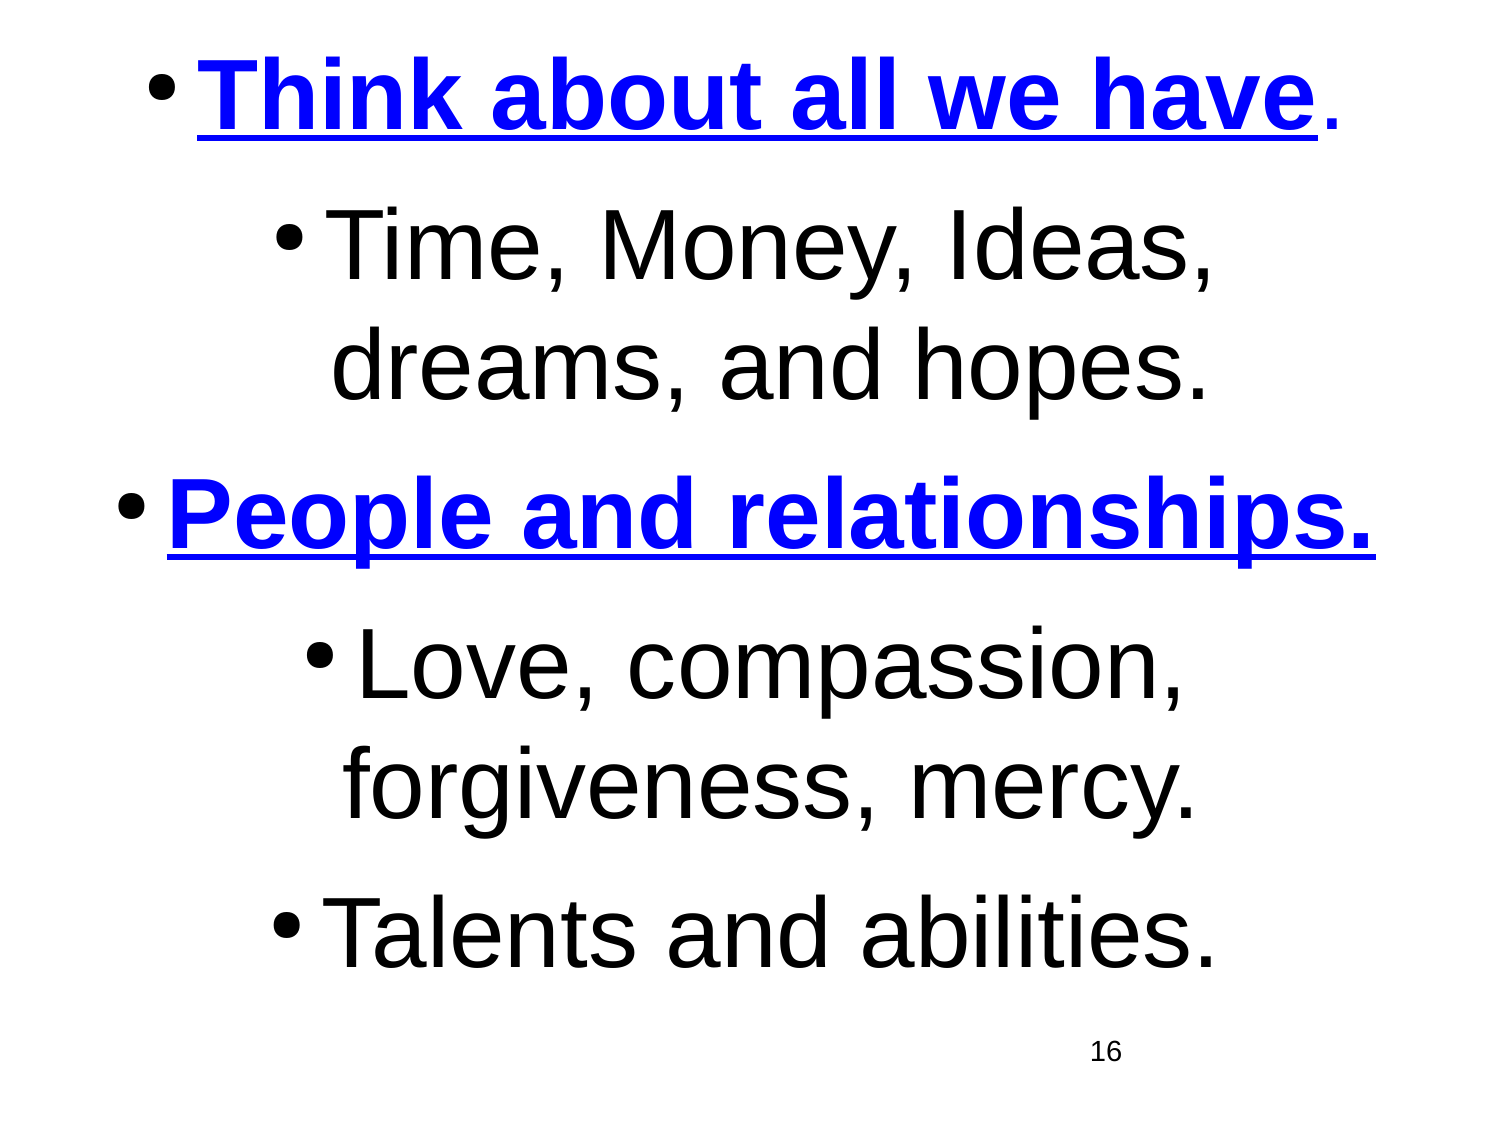

# Think about all we have.
Time, Money, Ideas,
dreams, and hopes.
People and relationships.
Love, compassion,
forgiveness, mercy.
Talents and abilities.
16